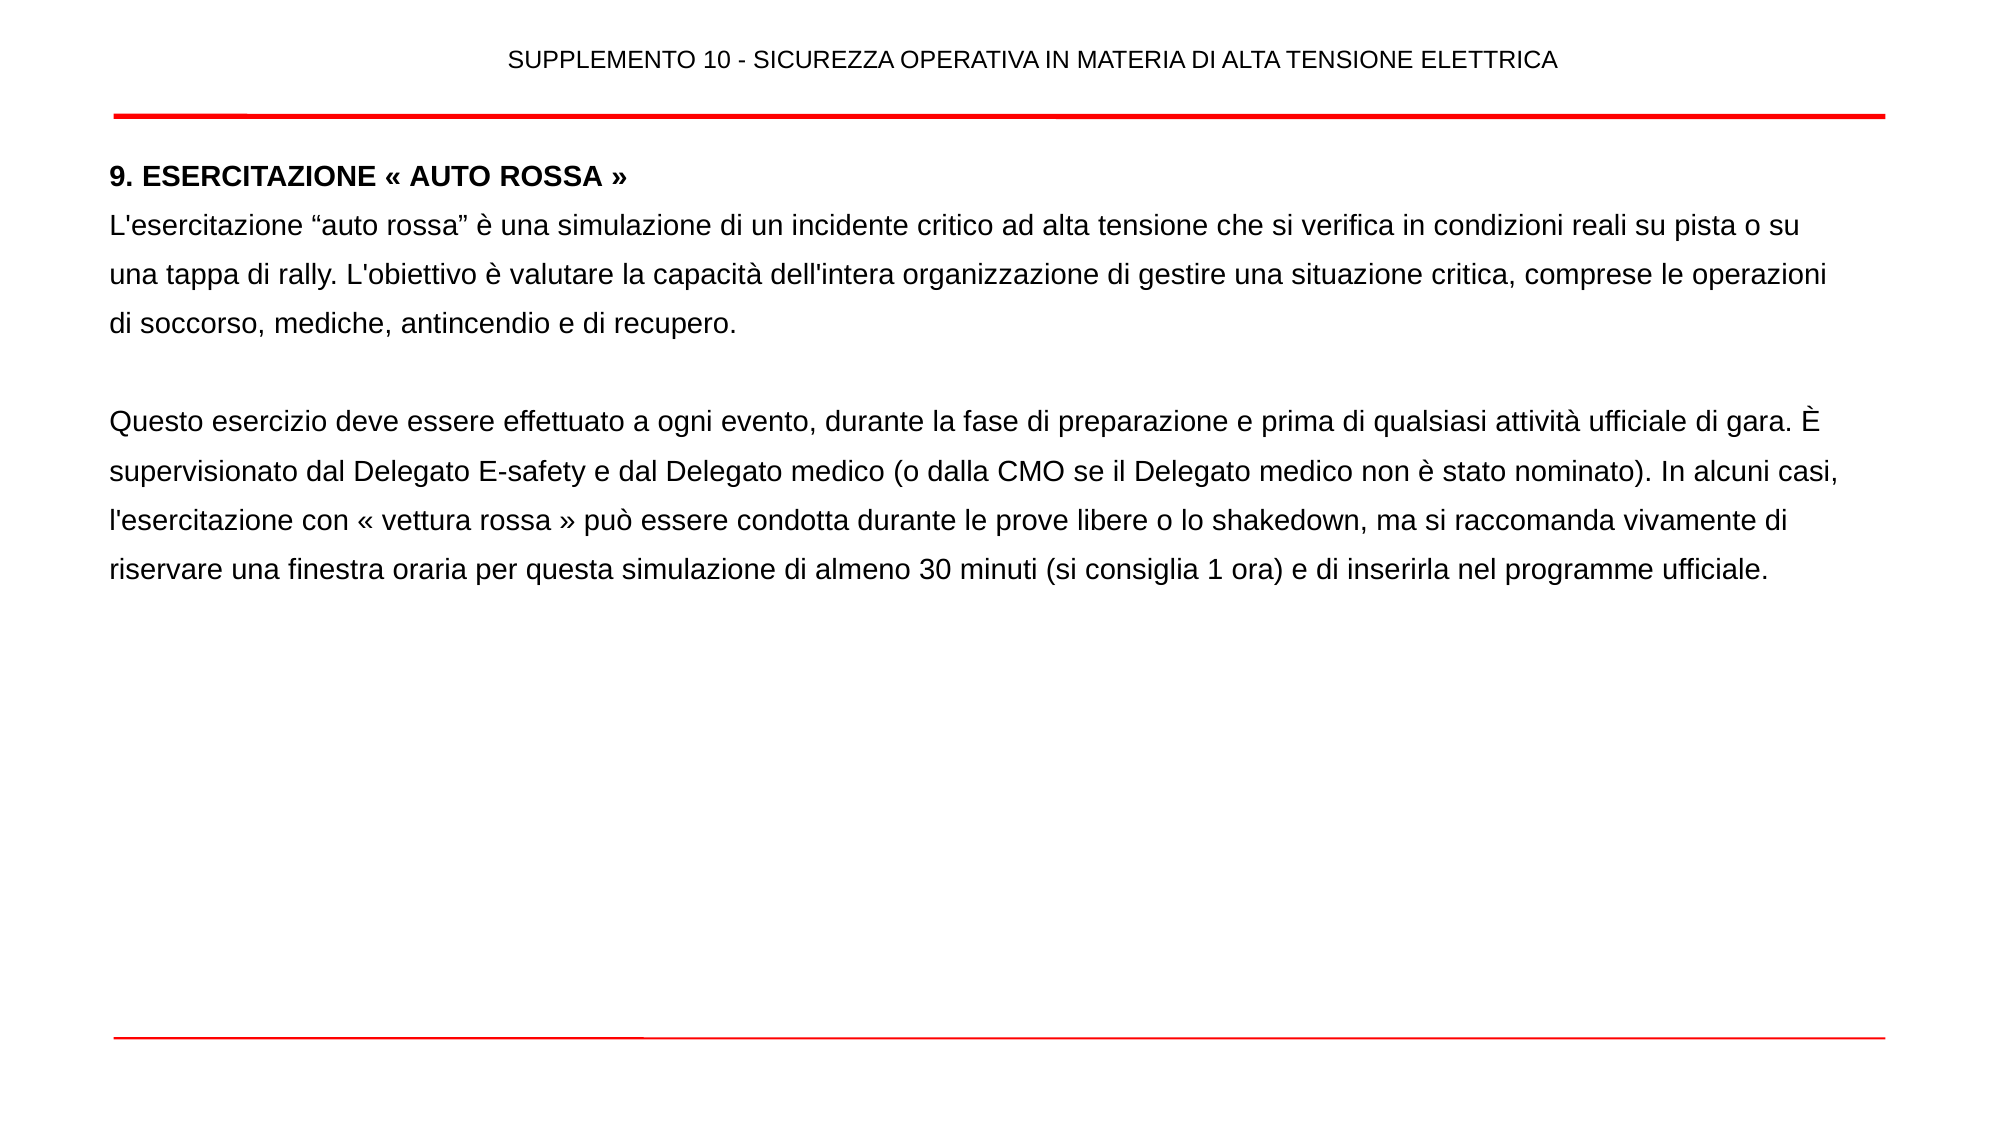

SUPPLEMENTO 10 - SICUREZZA OPERATIVA IN MATERIA DI ALTA TENSIONE ELETTRICA
9. ESERCITAZIONE « AUTO ROSSA »
L'esercitazione “auto rossa” è una simulazione di un incidente critico ad alta tensione che si verifica in condizioni reali su pista o su una tappa di rally. L'obiettivo è valutare la capacità dell'intera organizzazione di gestire una situazione critica, comprese le operazioni di soccorso, mediche, antincendio e di recupero.
Questo esercizio deve essere effettuato a ogni evento, durante la fase di preparazione e prima di qualsiasi attività ufficiale di gara. È supervisionato dal Delegato E-safety e dal Delegato medico (o dalla CMO se il Delegato medico non è stato nominato). In alcuni casi, l'esercitazione con « vettura rossa » può essere condotta durante le prove libere o lo shakedown, ma si raccomanda vivamente di riservare una finestra oraria per questa simulazione di almeno 30 minuti (si consiglia 1 ora) e di inserirla nel programme ufficiale.